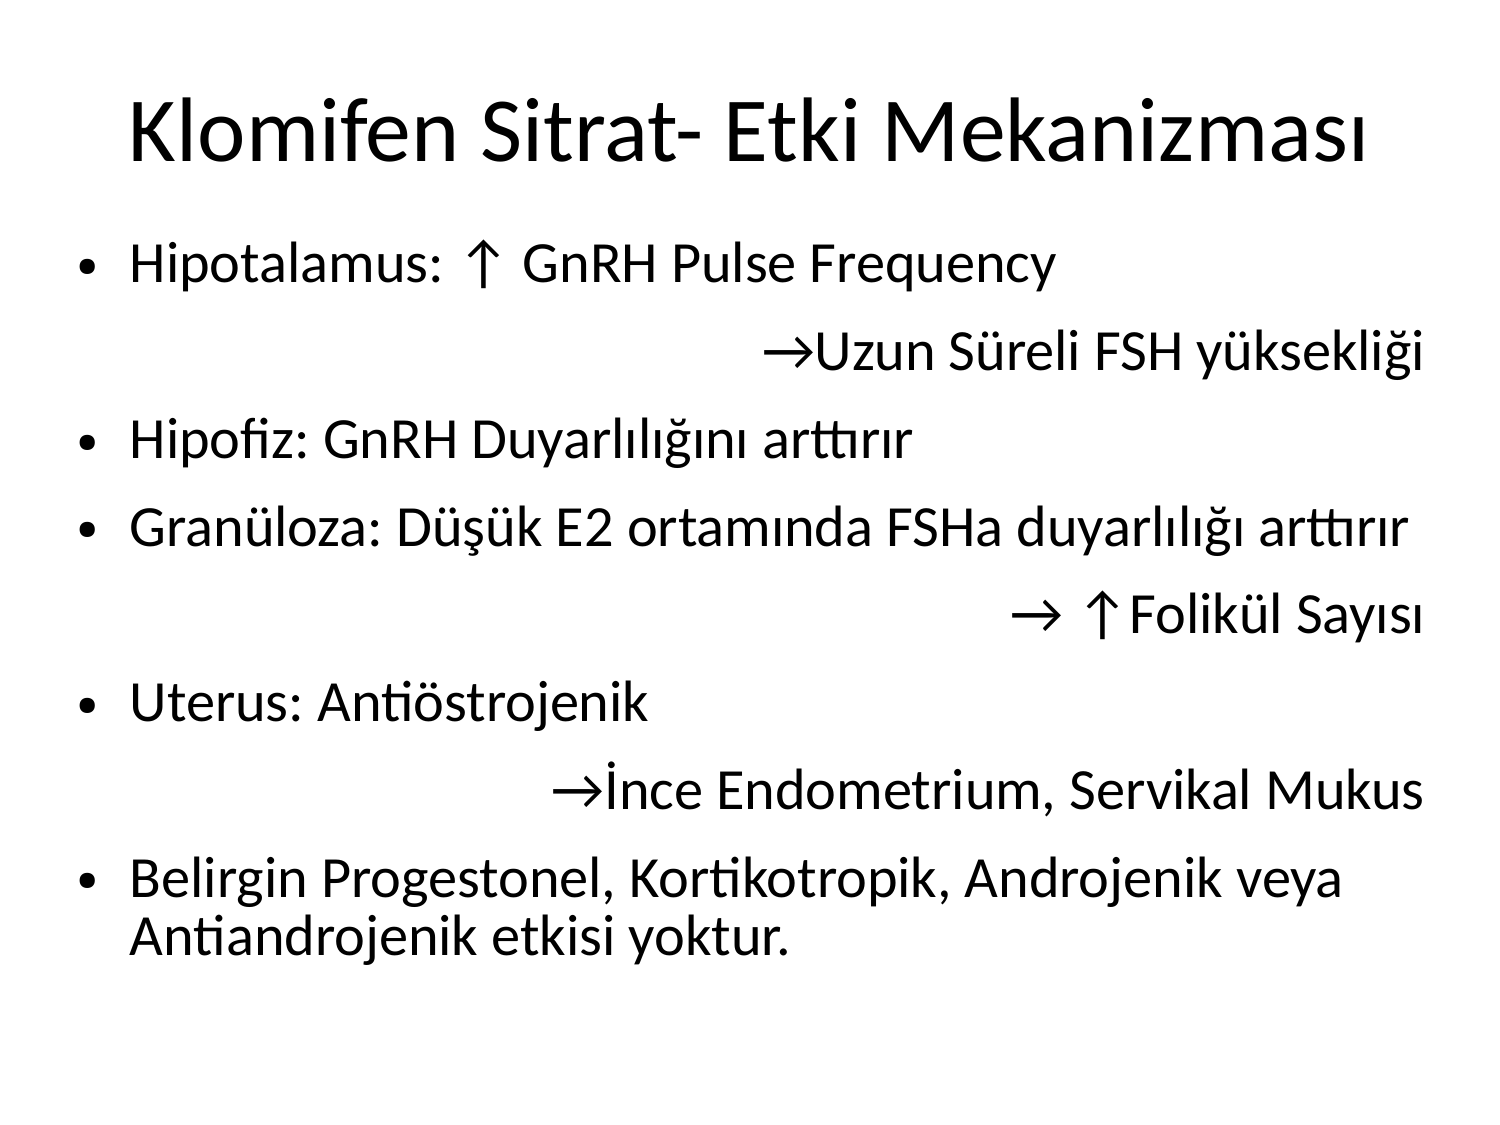

# Klomifen Sitrat- Etki Mekanizması
Hipotalamus: ↑ GnRH Pulse Frequency
→Uzun Süreli FSH yüksekliği
Hipofiz: GnRH Duyarlılığını arttırır
Granüloza: Düşük E2 ortamında FSHa duyarlılığı arttırır
→ ↑Folikül Sayısı
Uterus: Antiöstrojenik
→İnce Endometrium, Servikal Mukus
Belirgin Progestonel, Kortikotropik, Androjenik veya Antiandrojenik etkisi yoktur.